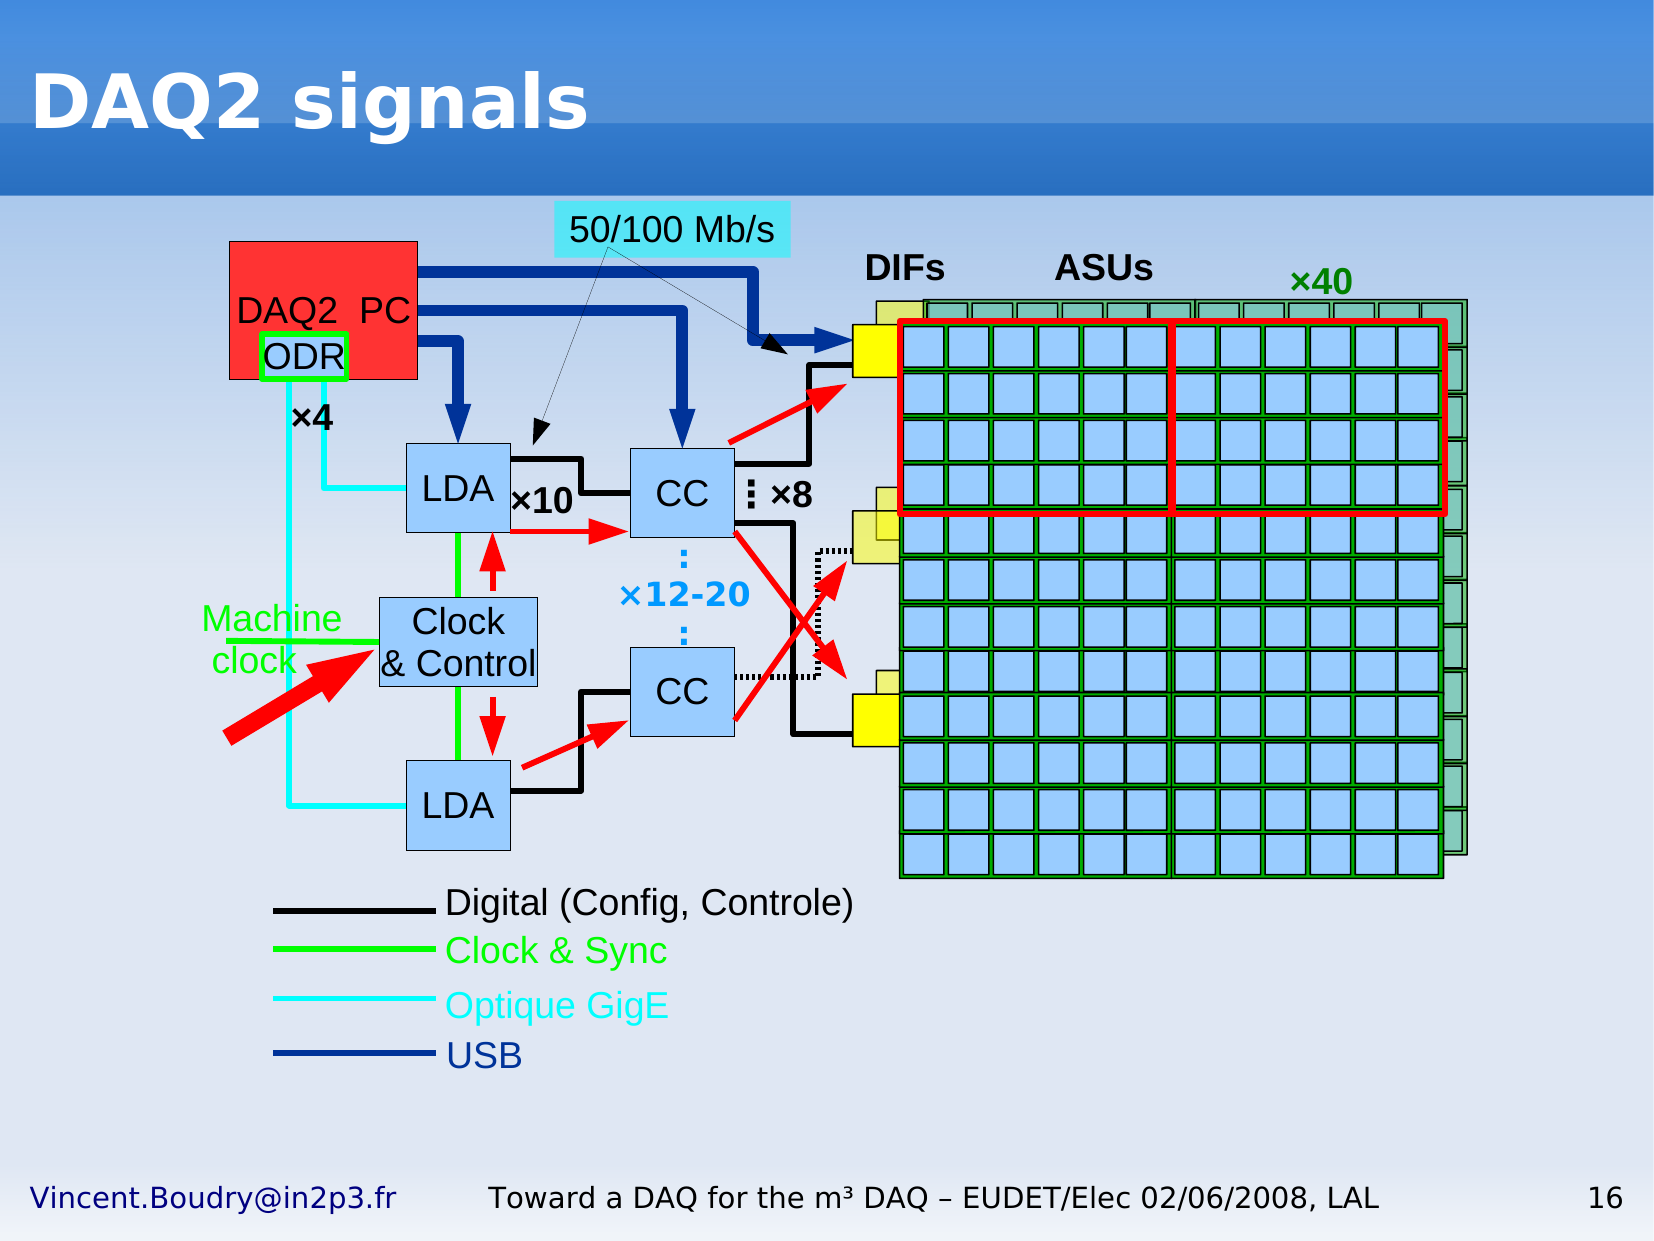

# DAQ2 signals
50/100 Mb/s
DIFs
ASUs
DAQ2 PC
×40
ODR
LDA
CC
⋮×8
×10
:
×12-20
:
Clock
& Control
CC
LDA
Digital (Config, Controle)
Clock & Sync
Optique GigE
USB
×4
Machine
 clock
Toward a DAQ for the m³ DAQ – EUDET/Elec 02/06/2008, LAL
16